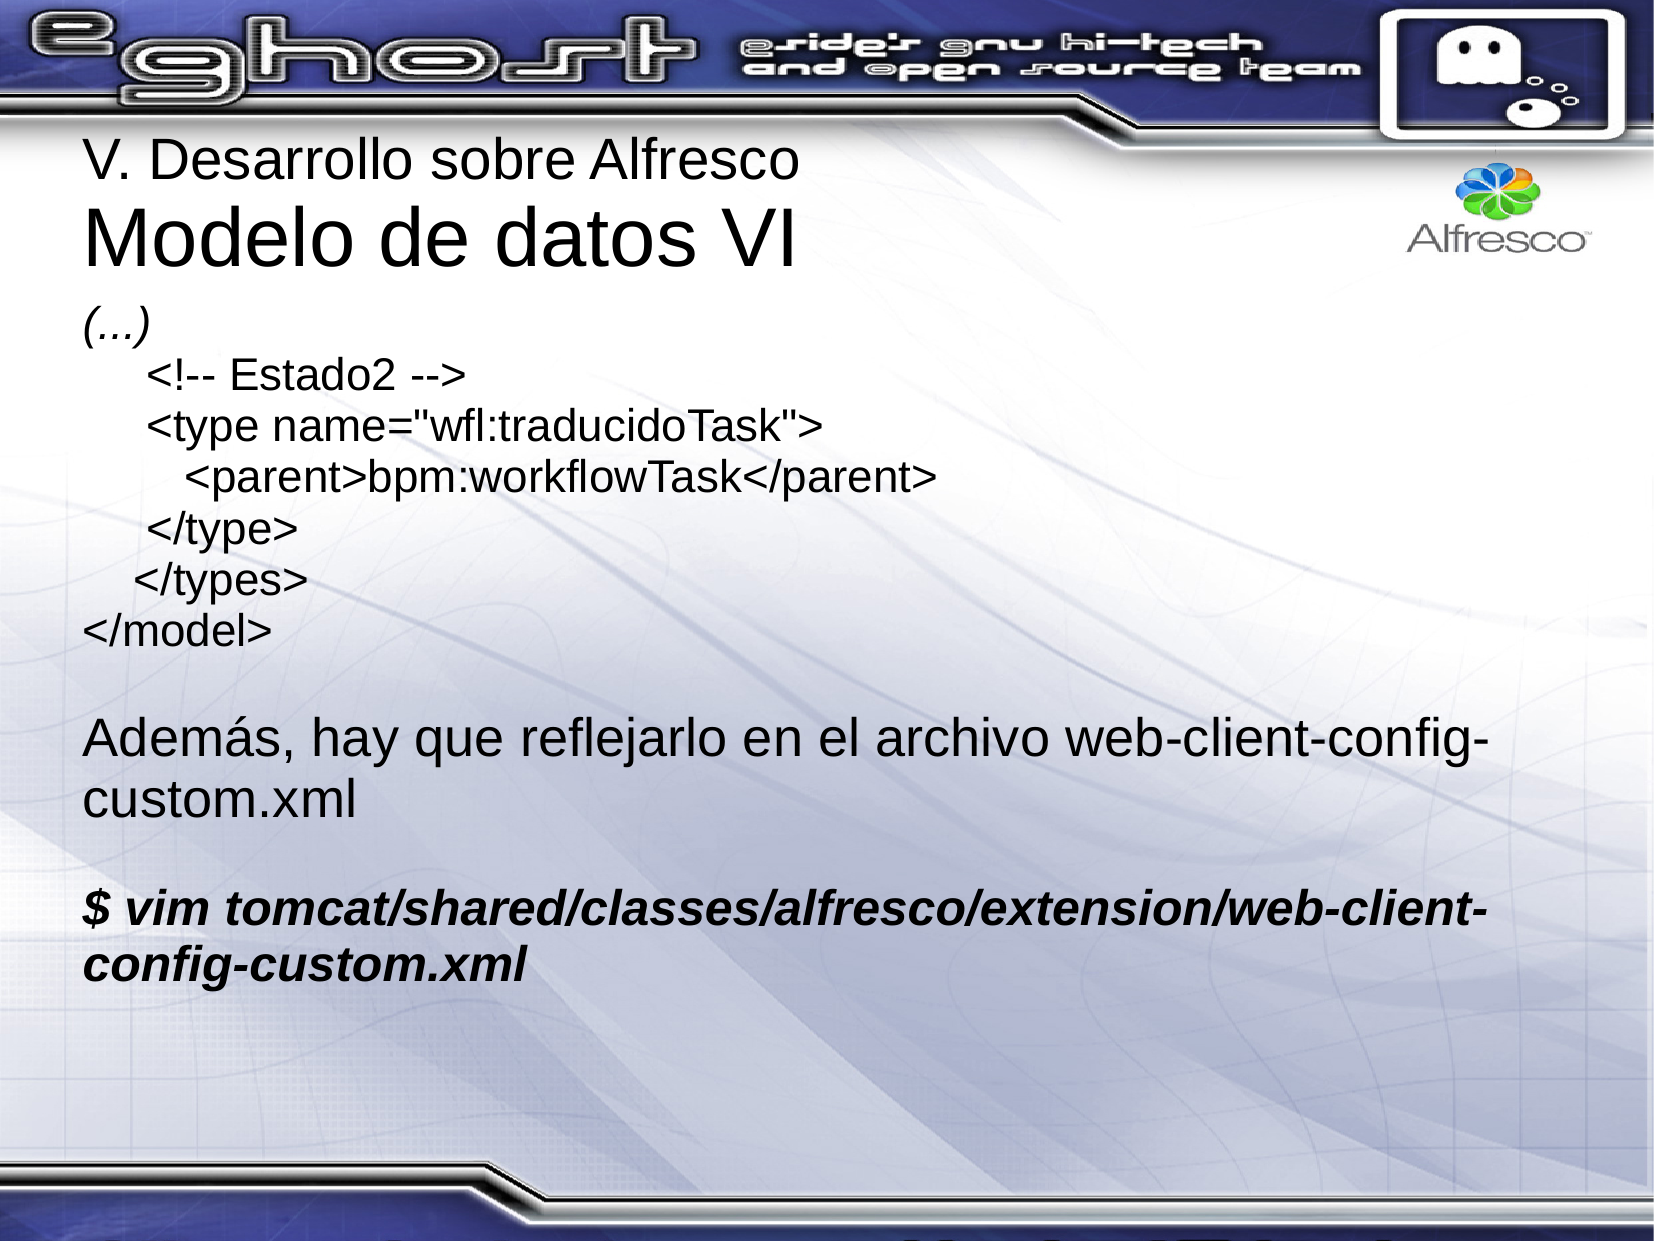

# V. Desarrollo sobre Alfresco Modelo de datos VI
(...)
 <!-- Estado2 -->
 <type name="wfl:traducidoTask">
 <parent>bpm:workflowTask</parent>
 </type>
 </types>
</model>
Además, hay que reflejarlo en el archivo web-client-config-custom.xml
$ vim tomcat/shared/classes/alfresco/extension/web-client-config-custom.xml